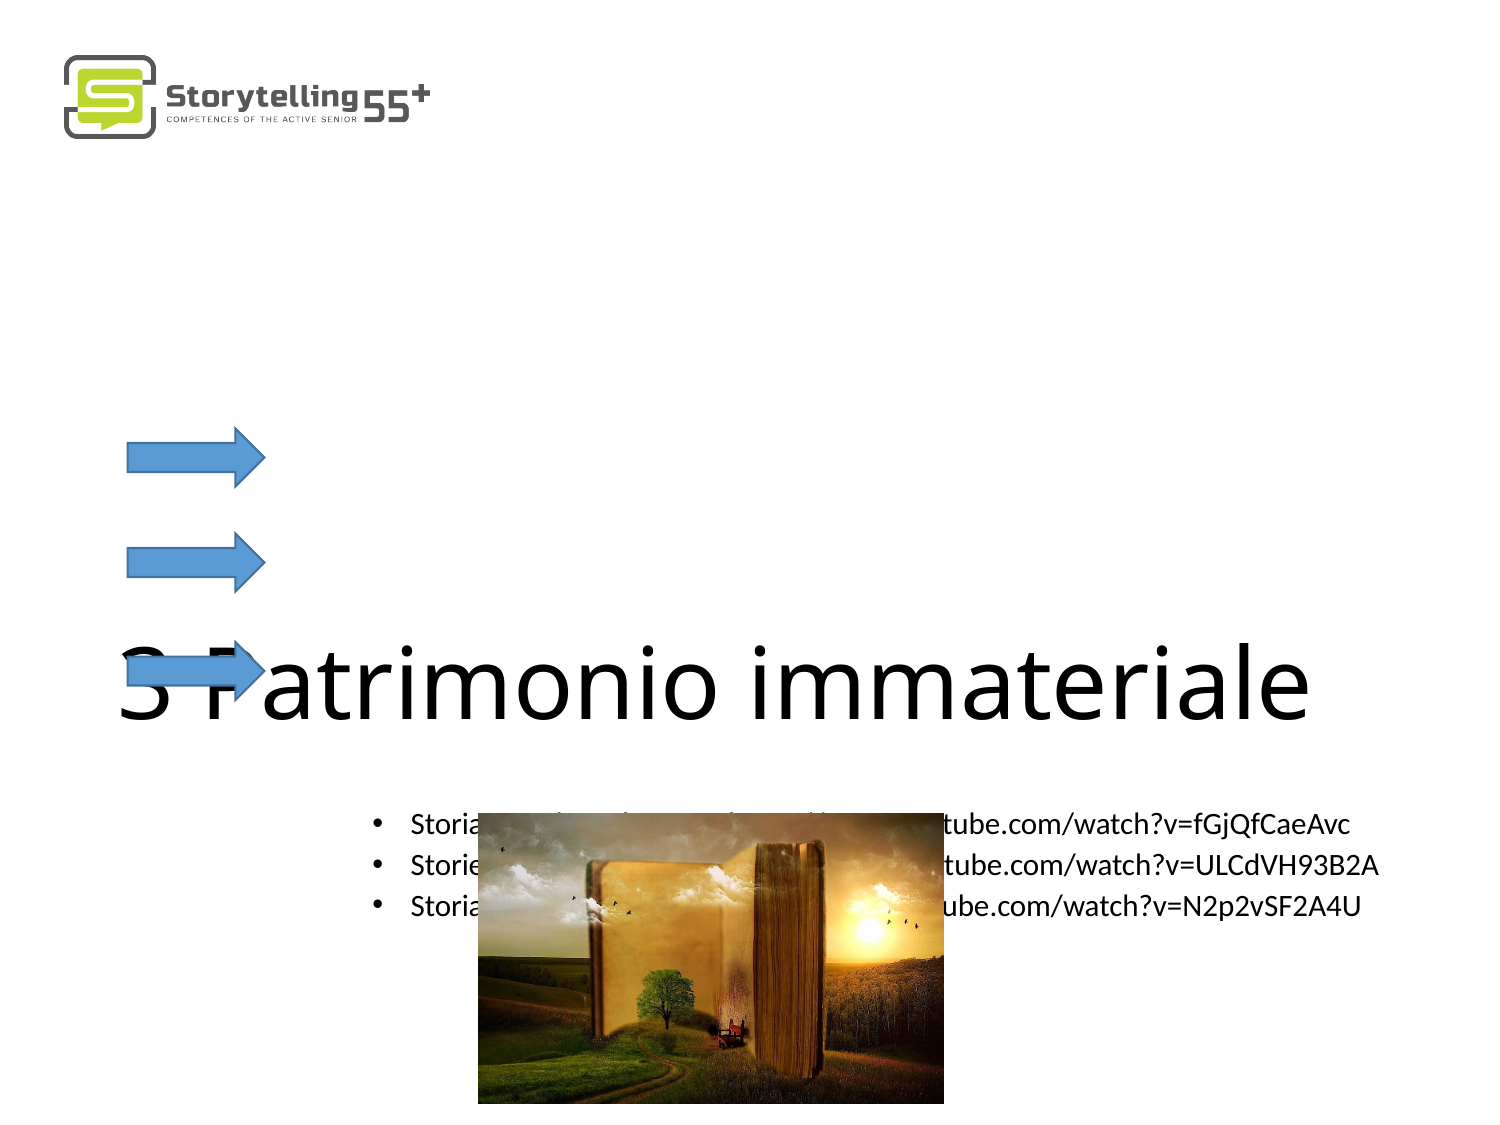

# 3 Patrimonio immateriale
Storia popolare slovena: https://www.youtube.com/watch?v=fGjQfCaeAvc
Storie popolari polacche: https://www.youtube.com/watch?v=ULCdVH93B2A
Storia popolare italiana: https://www.youtube.com/watch?v=N2p2vSF2A4U